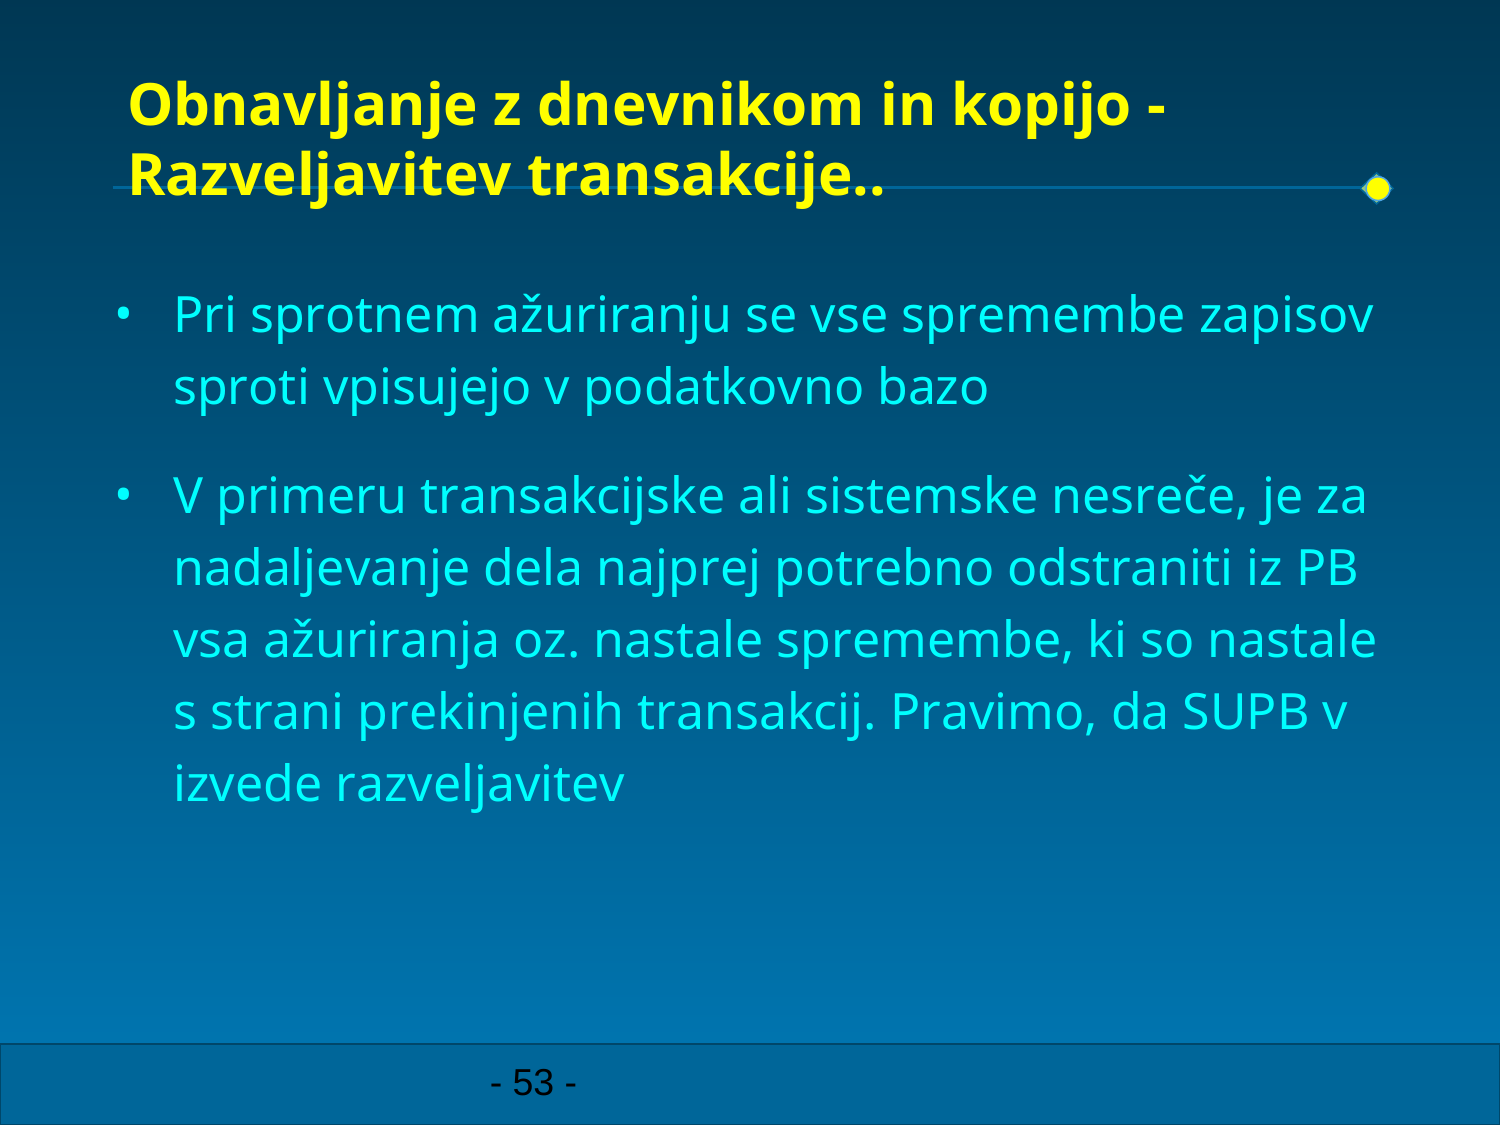

# Obnavljanje z dnevnikom in kopijo - Razveljavitev transakcije..
Pri sprotnem ažuriranju se vse spremembe zapisov sproti vpisujejo v podatkovno bazo
V primeru transakcijske ali sistemske nesreče, je za nadaljevanje dela najprej potrebno odstraniti iz PB vsa ažuriranja oz. nastale spremembe, ki so nastale s strani prekinjenih transakcij. Pravimo, da SUPB v izvede razveljavitev